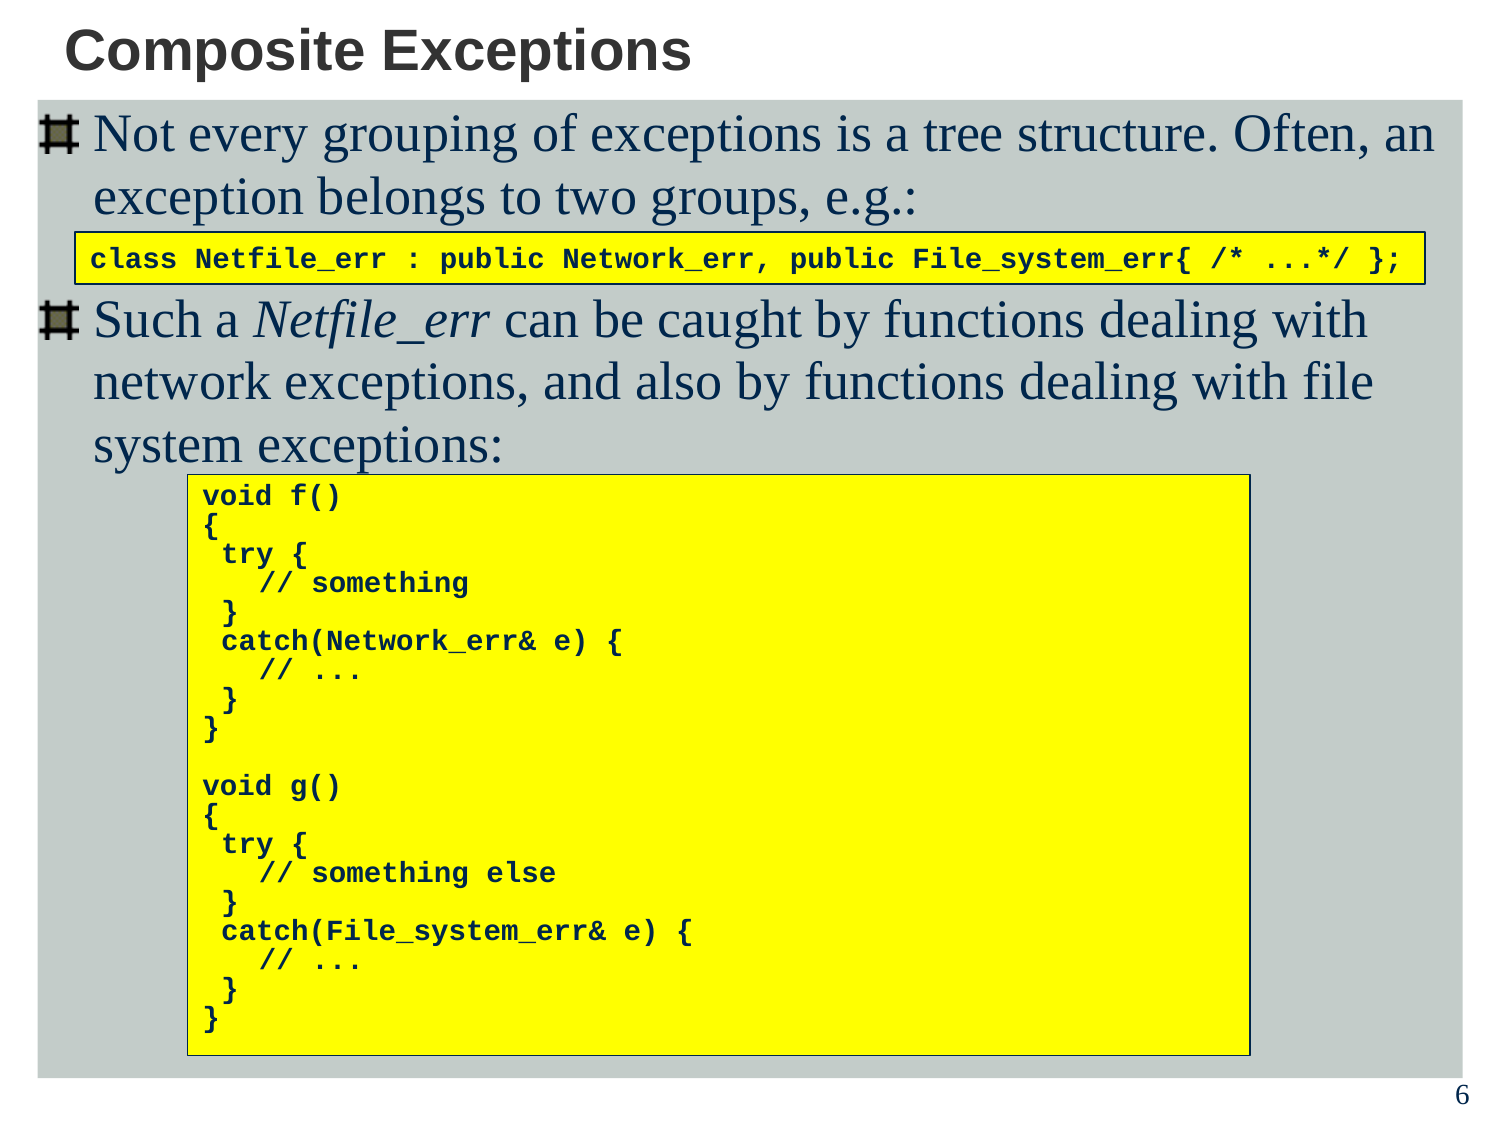

# Composite Exceptions
Not every grouping of exceptions is a tree structure. Often, an exception belongs to two groups, e.g.:
Such a Netfile_err can be caught by functions dealing with network exceptions, and also by functions dealing with file system exceptions:
class Netfile_err : public Network_err, public File_system_err{ /* ...*/ };
void f()
{
	try {
		// something
	}
	catch(Network_err& e) {
		// ...
	}
}
void g()
{
	try {
		// something else
	}
	catch(File_system_err& e) {
		// ...
	}
}